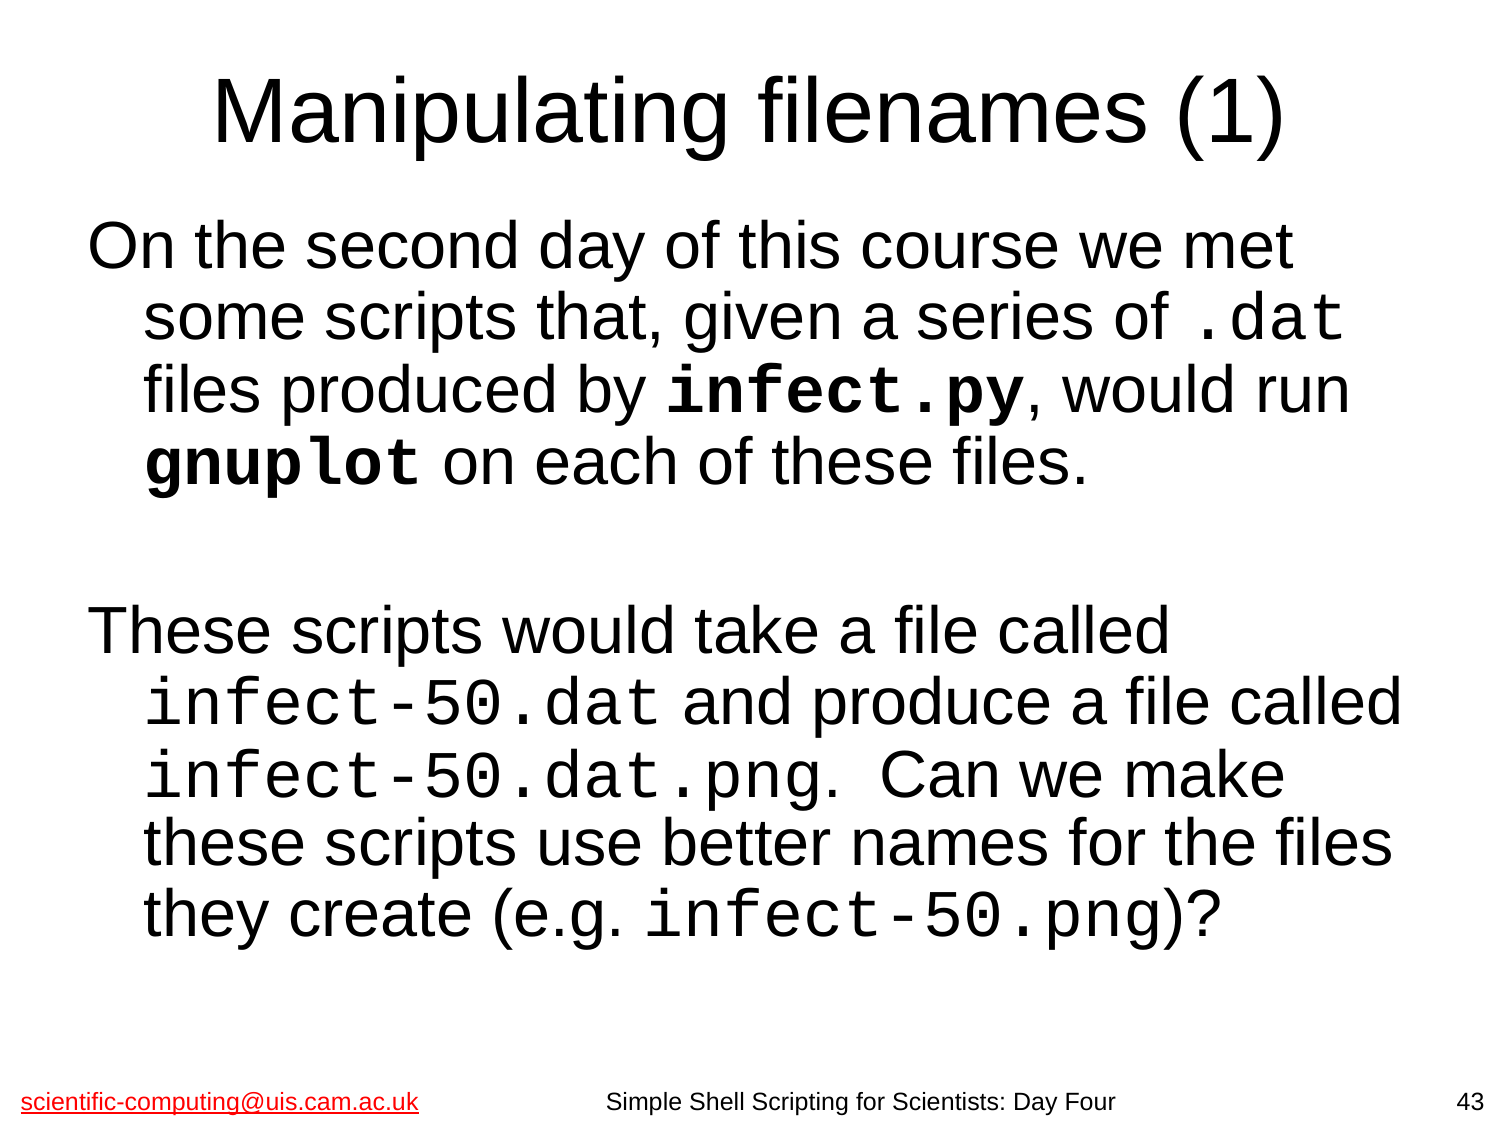

# Manipulating filenames (1)
On the second day of this course we met some scripts that, given a series of .dat files produced by infect.py, would run gnuplot on each of these files.
These scripts would take a file called infect-50.dat and produce a file called infect-50.dat.png. Can we make these scripts use better names for the files they create (e.g. infect-50.png)?
escience-support@ucs.cam.ac.uk	Simple Shell Scripting for Scientists: Day Three
43